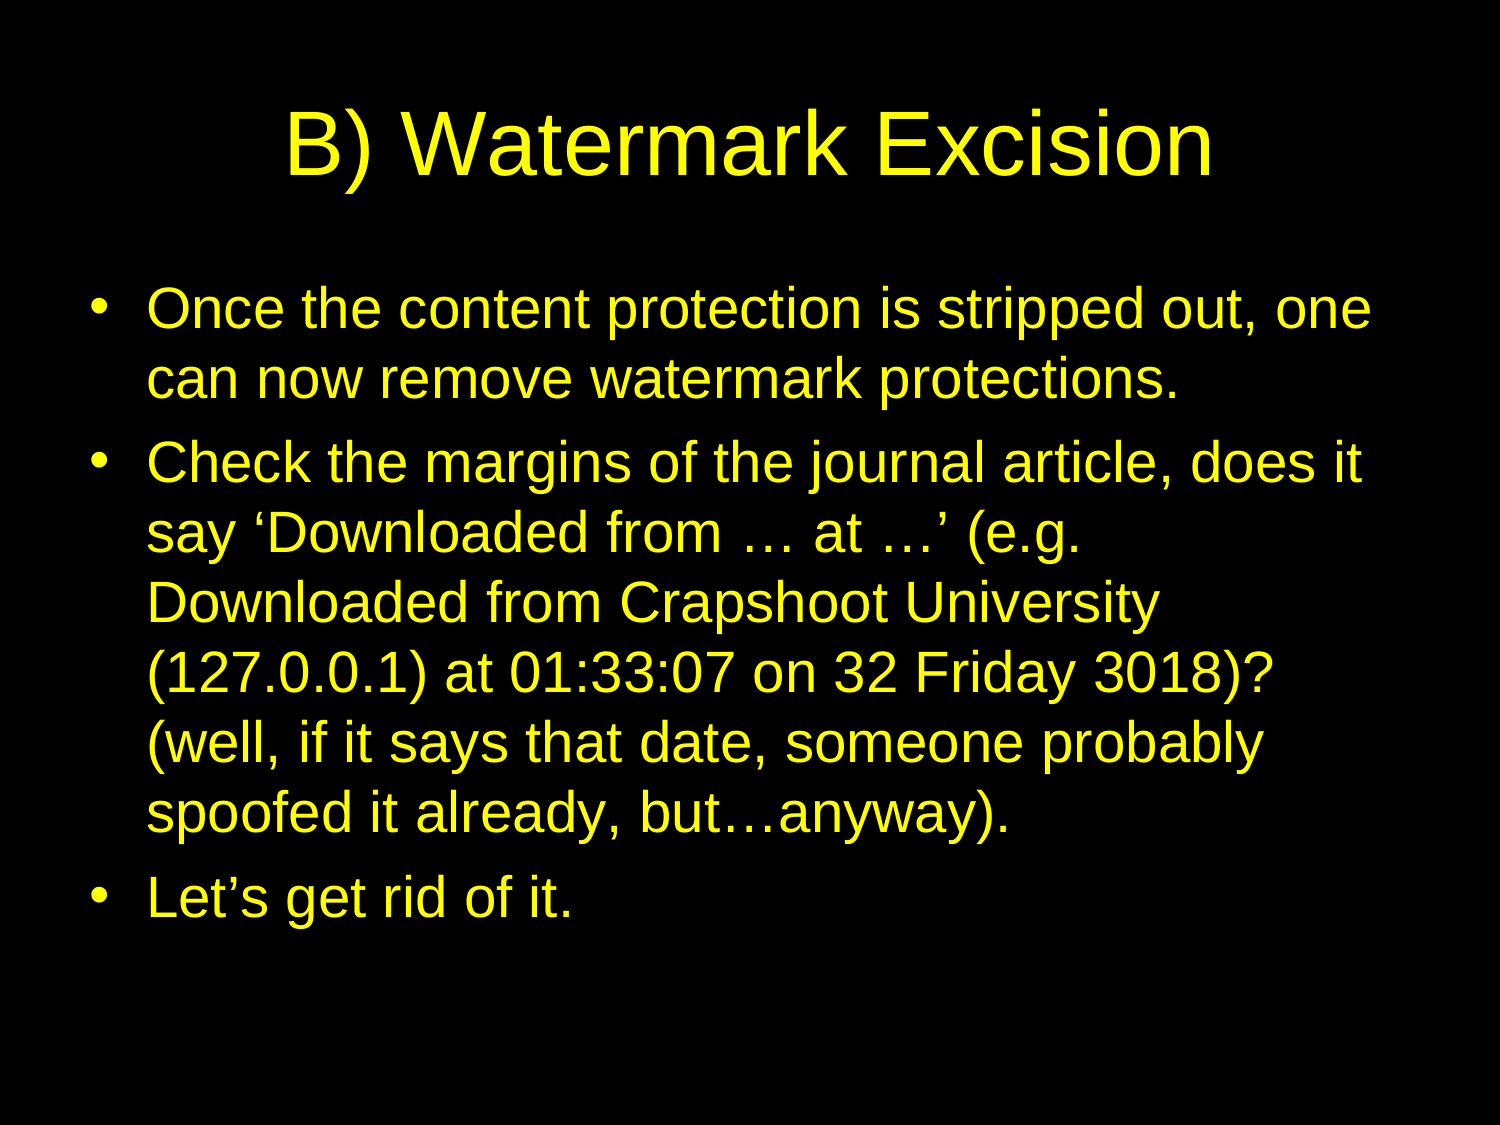

# B) Watermark Excision
Once the content protection is stripped out, one can now remove watermark protections.
Check the margins of the journal article, does it say ‘Downloaded from … at …’ (e.g. Downloaded from Crapshoot University (127.0.0.1) at 01:33:07 on 32 Friday 3018)? (well, if it says that date, someone probably spoofed it already, but…anyway).
Let’s get rid of it.